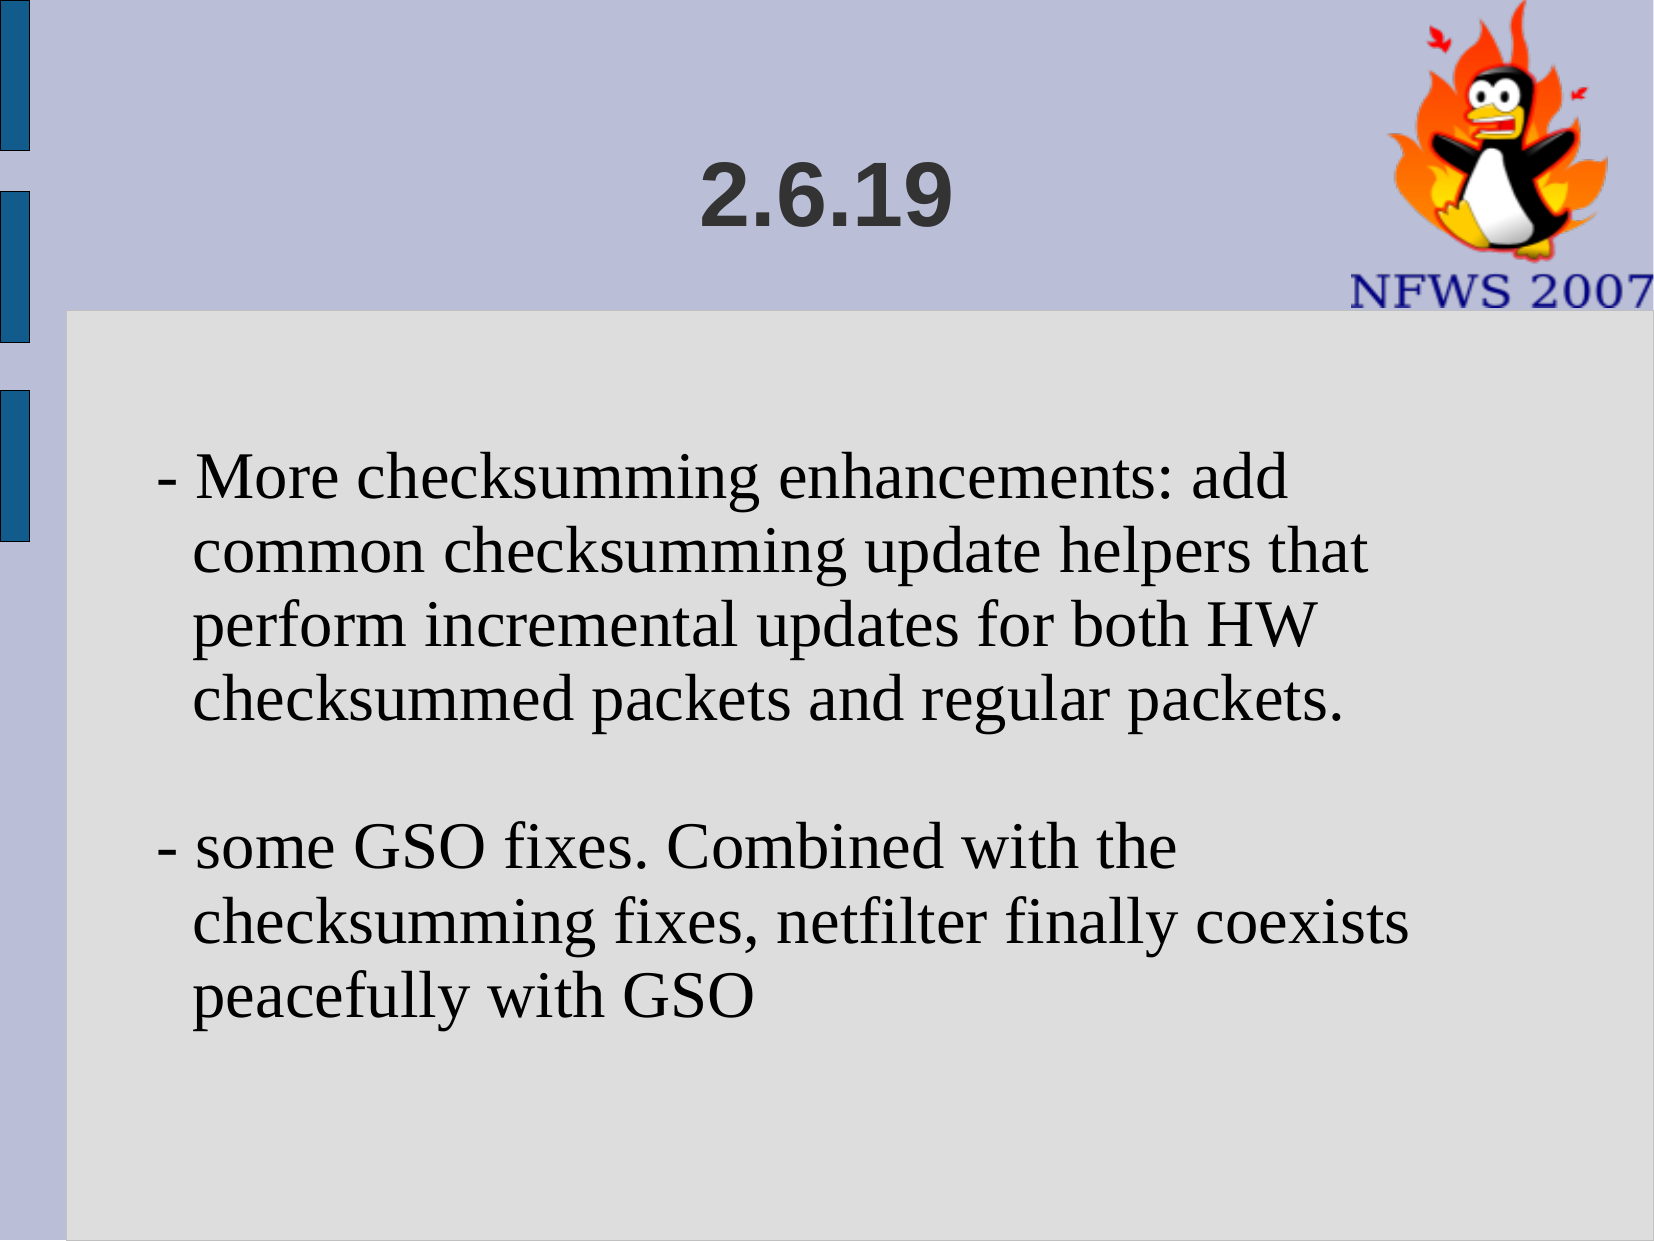

# 2.6.19
- More checksumming enhancements: add common checksumming update helpers that perform incremental updates for both HW checksummed packets and regular packets.
- some GSO fixes. Combined with the checksumming fixes, netfilter finally coexists peacefully with GSO